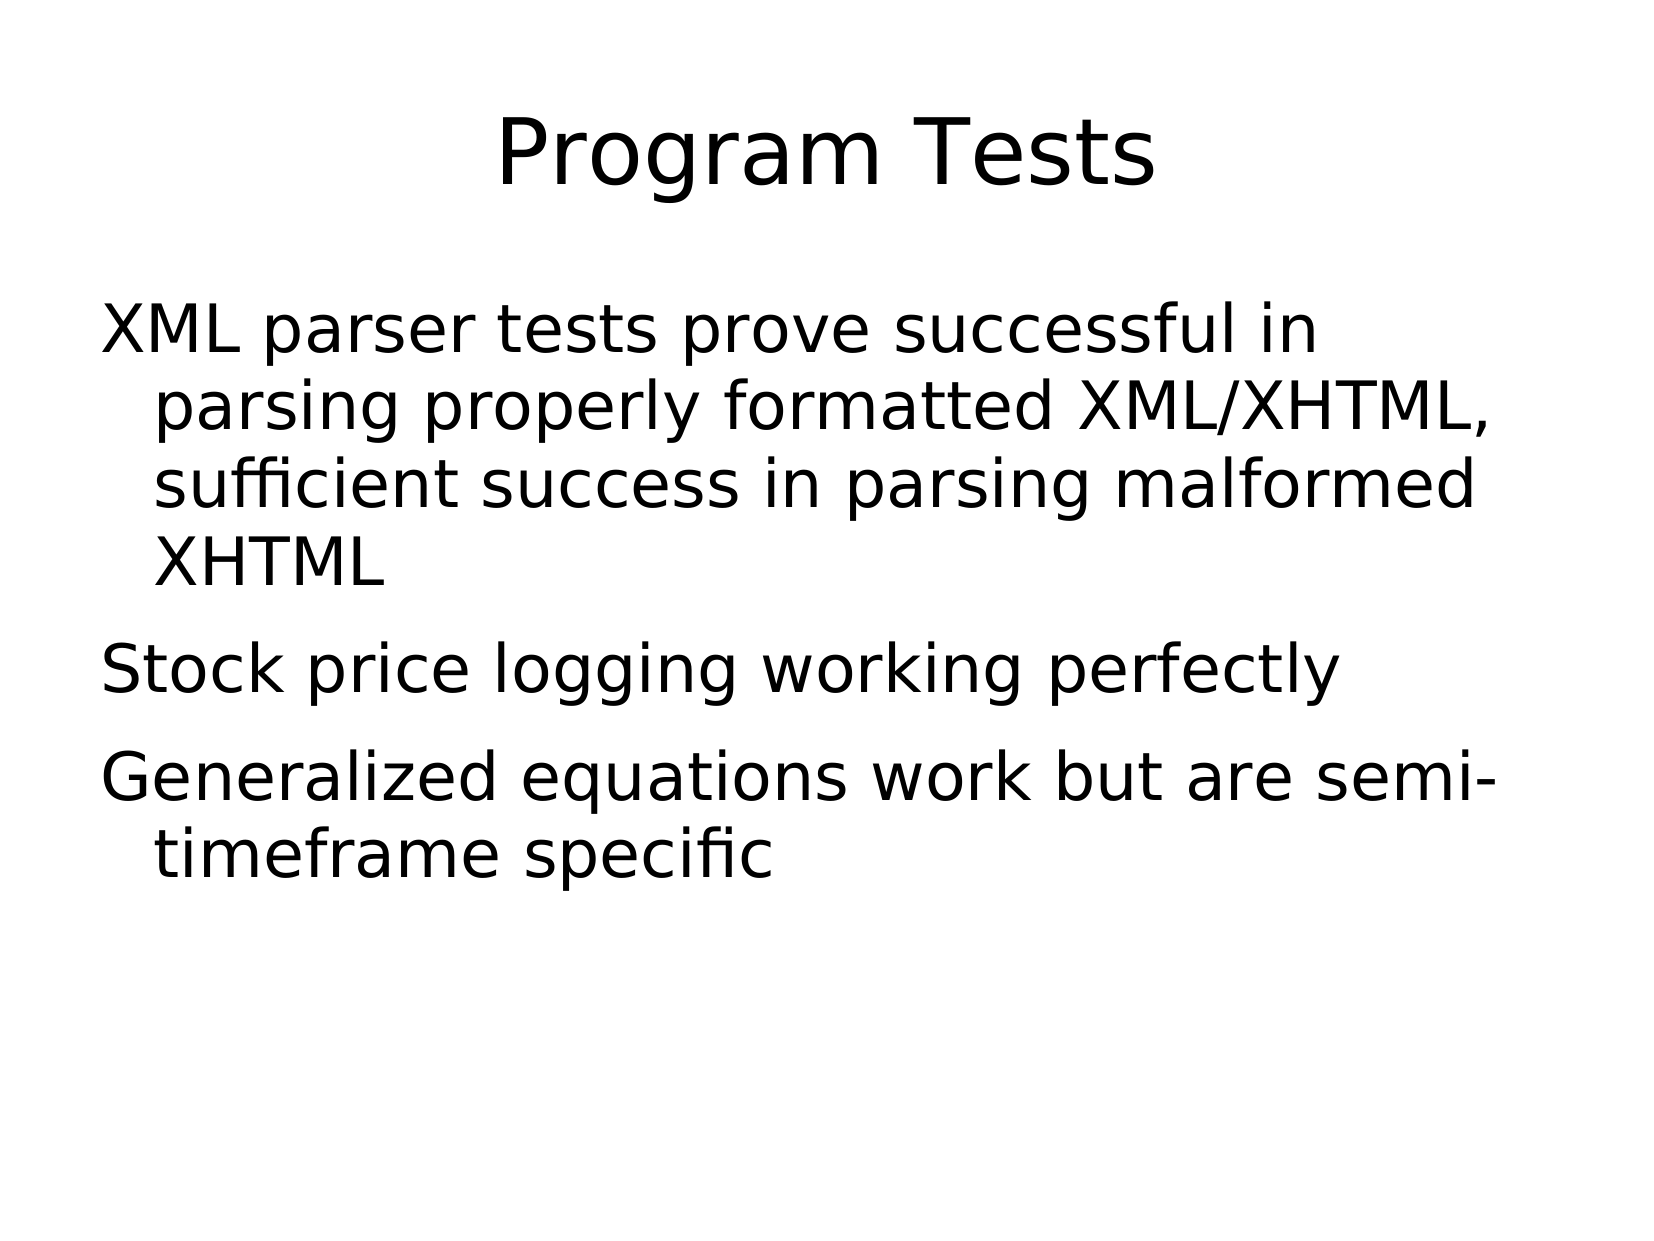

# Program Tests
XML parser tests prove successful in parsing properly formatted XML/XHTML, sufficient success in parsing malformed XHTML
Stock price logging working perfectly
Generalized equations work but are semi-timeframe specific